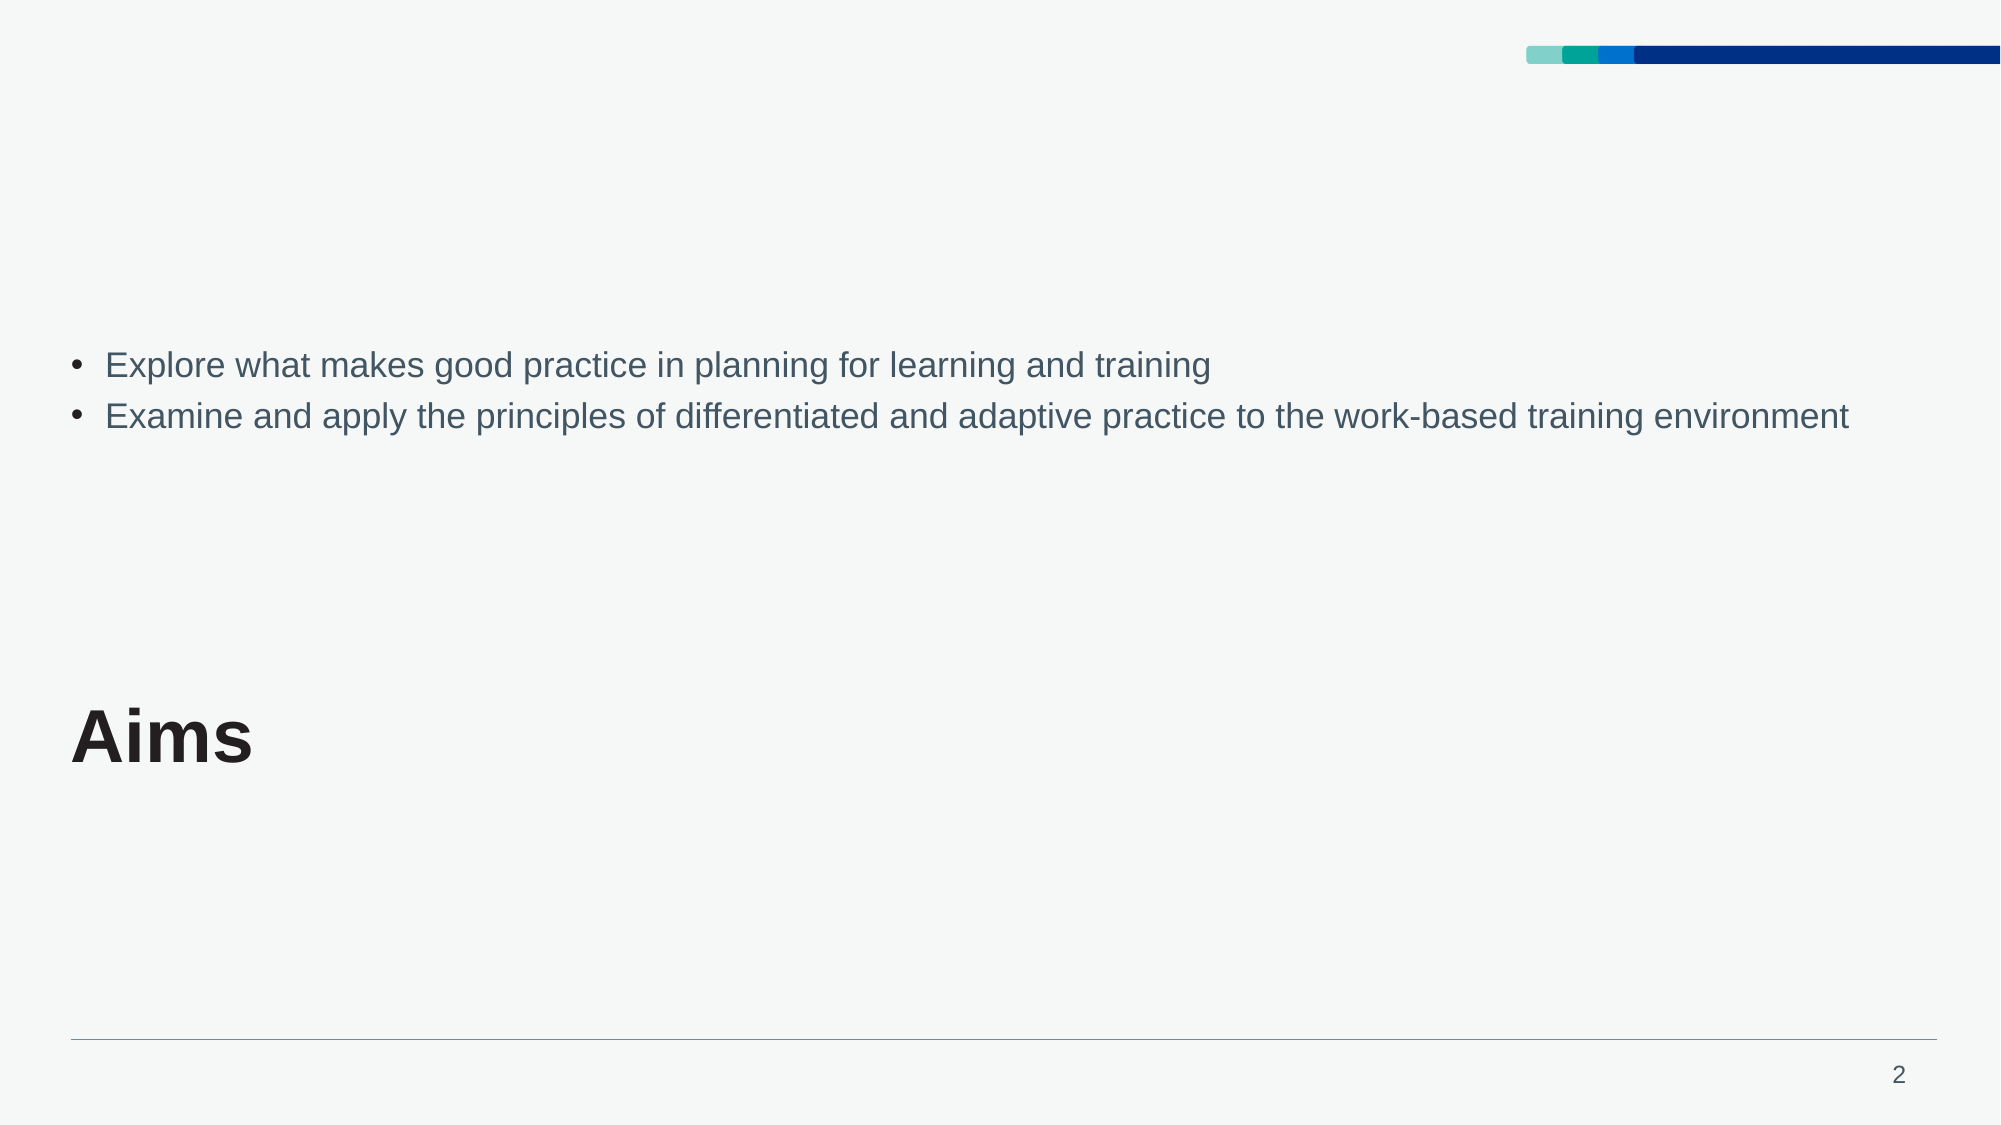

Explore what makes good practice in planning for learning and training
Examine and apply the principles of differentiated and adaptive practice to the work-based training environment
# Aims